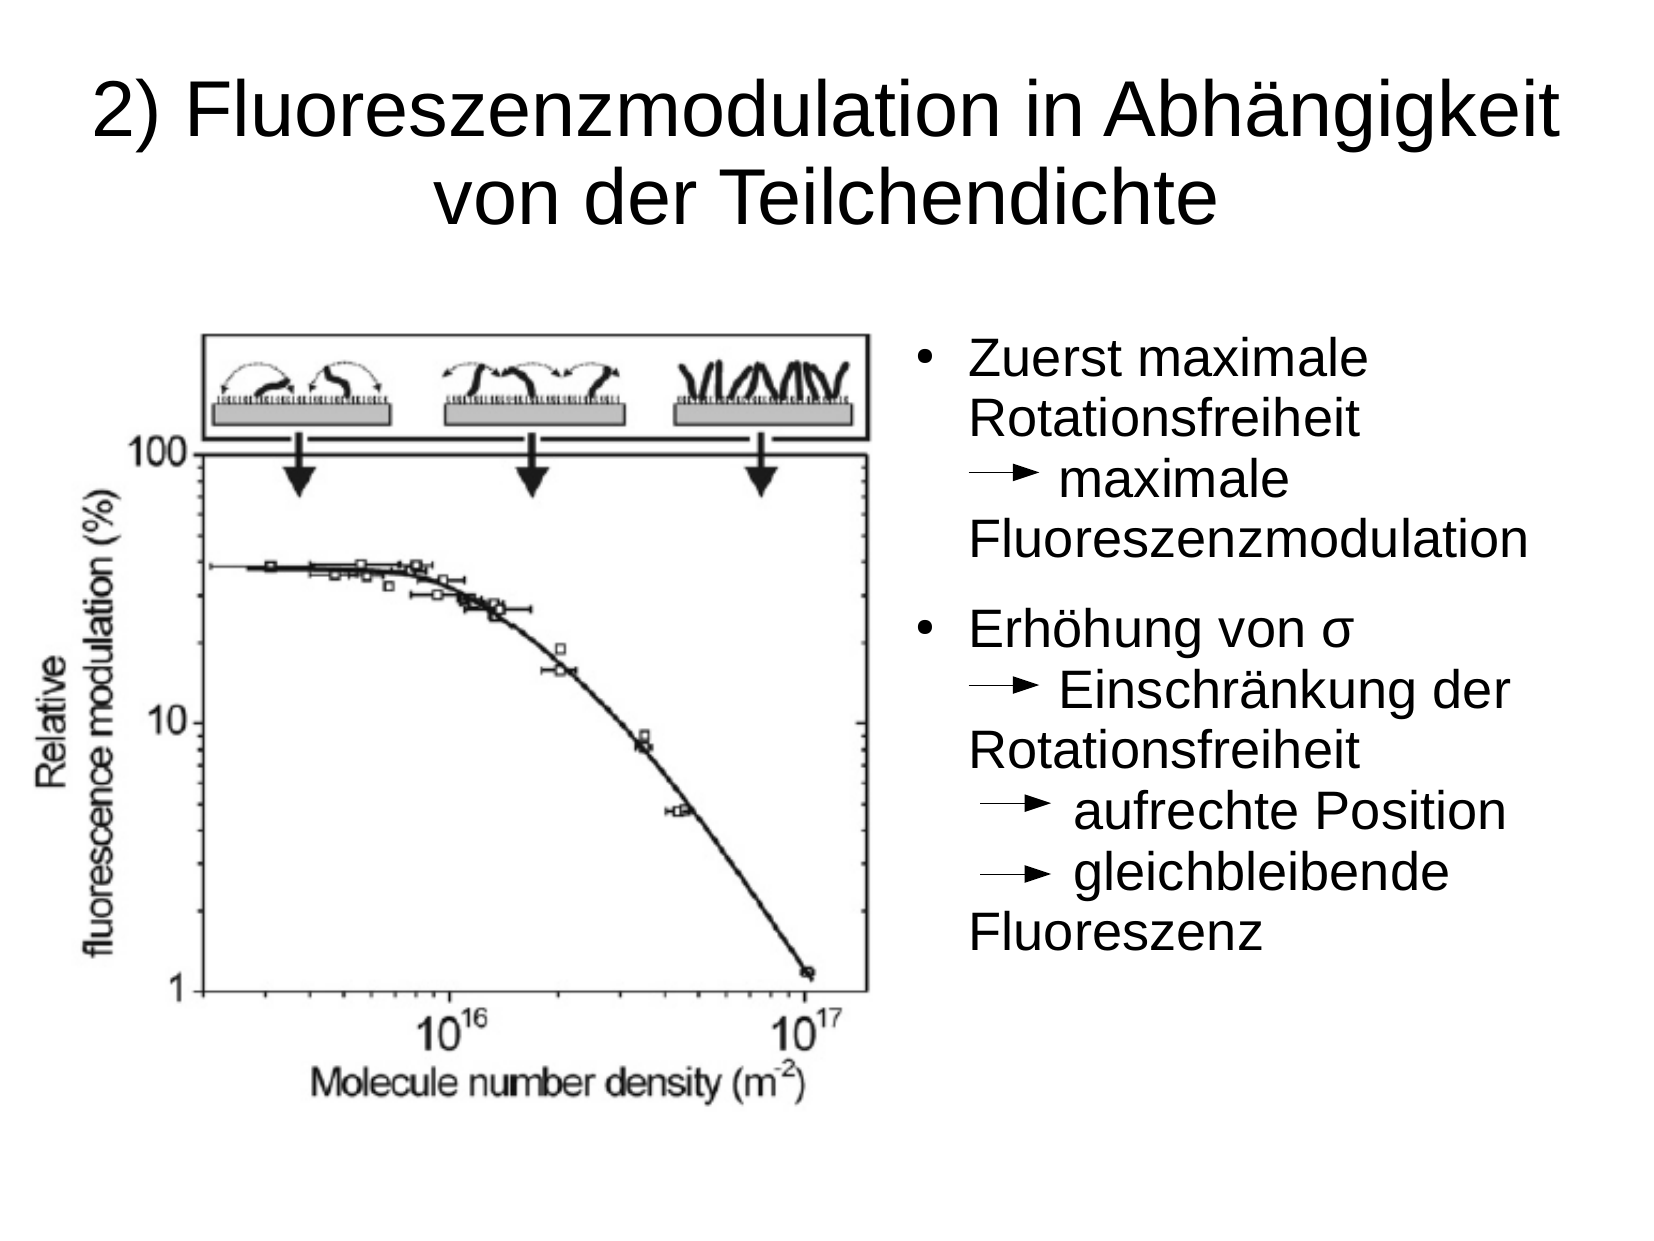

# 2) Fluoreszenzmodulation in Abhängigkeit von der Teilchendichte
Zuerst maximale Rotationsfreiheit maximale Fluoreszenzmodulation
Erhöhung von σ Einschränkung der Rotationsfreiheit aufrechte Position gleichbleibende Fluoreszenz